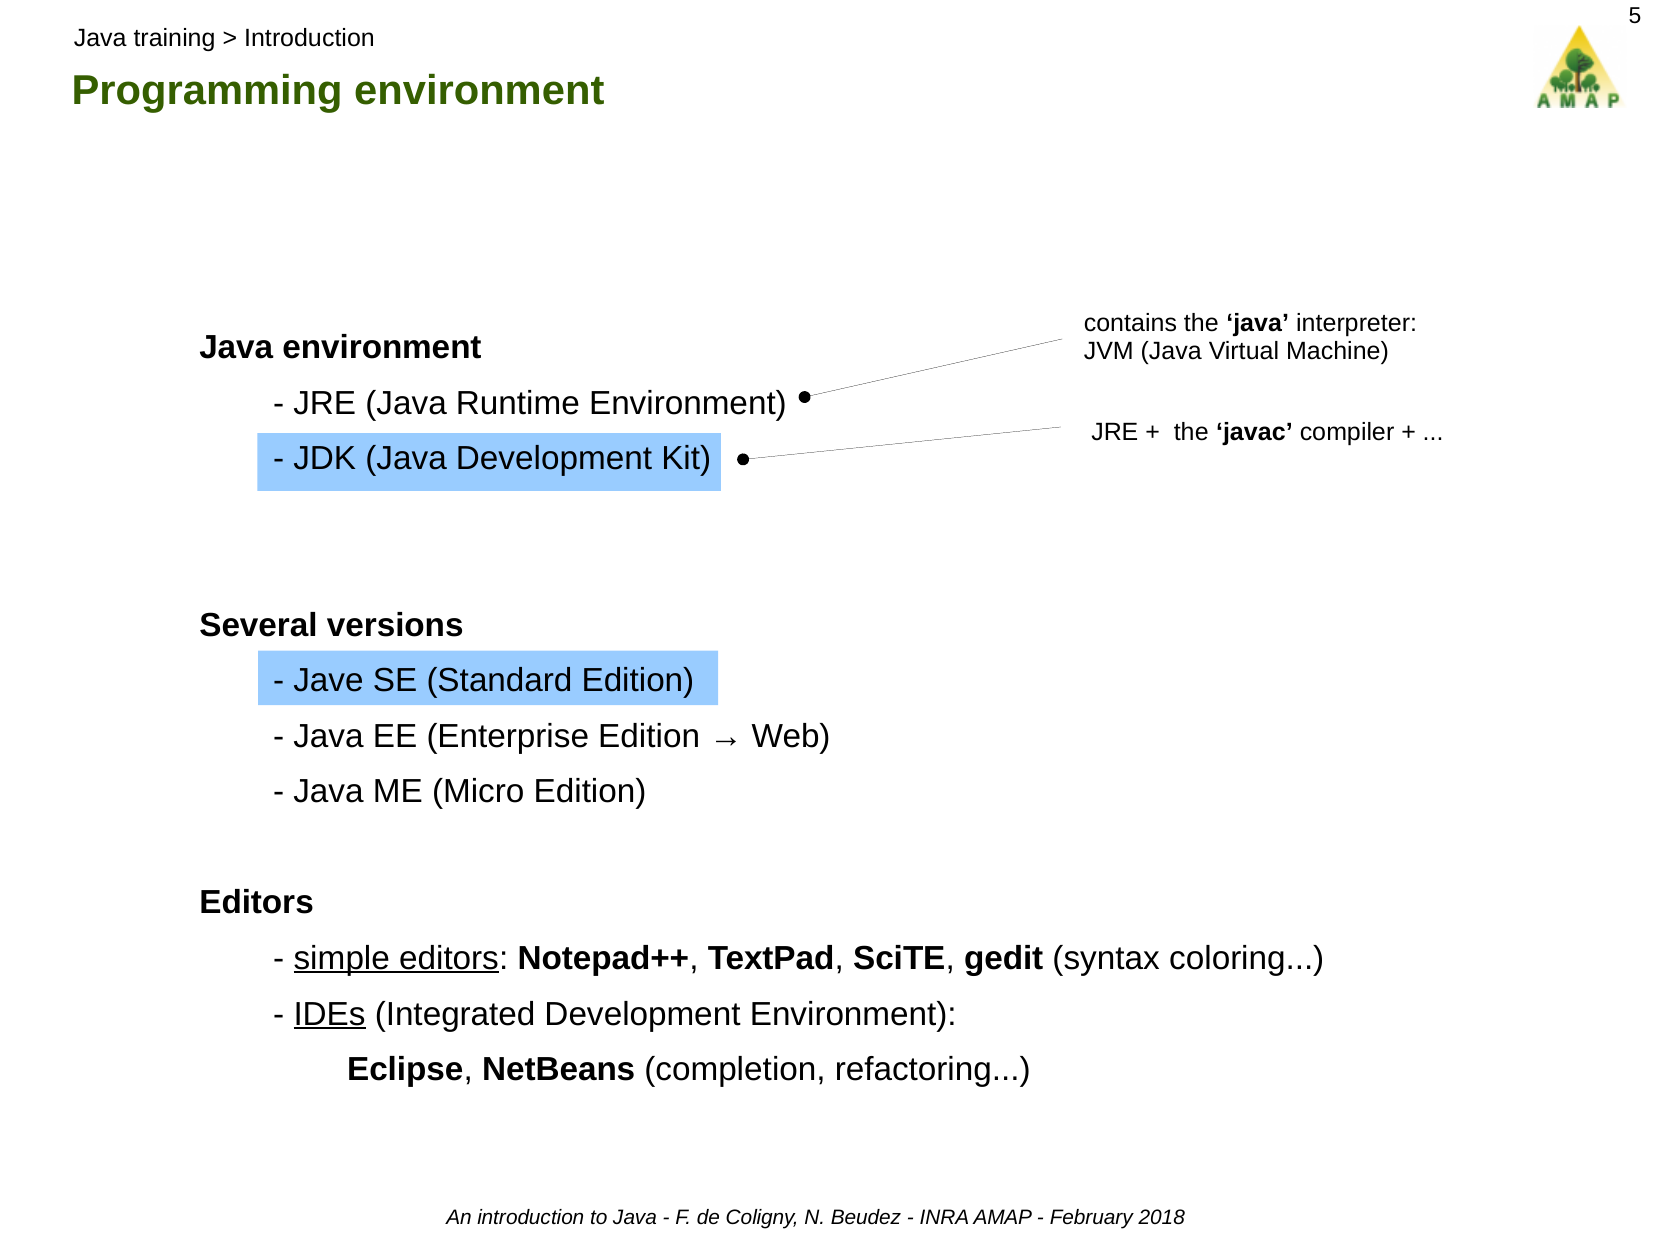

5
Java training > Introduction
Programming environment
contains the ‘java’ interpreter:
JVM (Java Virtual Machine)
Java environment
	- JRE (Java Runtime Environment)
	- JDK (Java Development Kit)
Several versions
	- Jave SE (Standard Edition)
	- Java EE (Enterprise Edition → Web)
	- Java ME (Micro Edition)
Editors
	- simple editors: Notepad++, TextPad, SciTE, gedit (syntax coloring...)
	- IDEs (Integrated Development Environment):
		Eclipse, NetBeans (completion, refactoring...)
JRE + the ‘javac’ compiler + ...